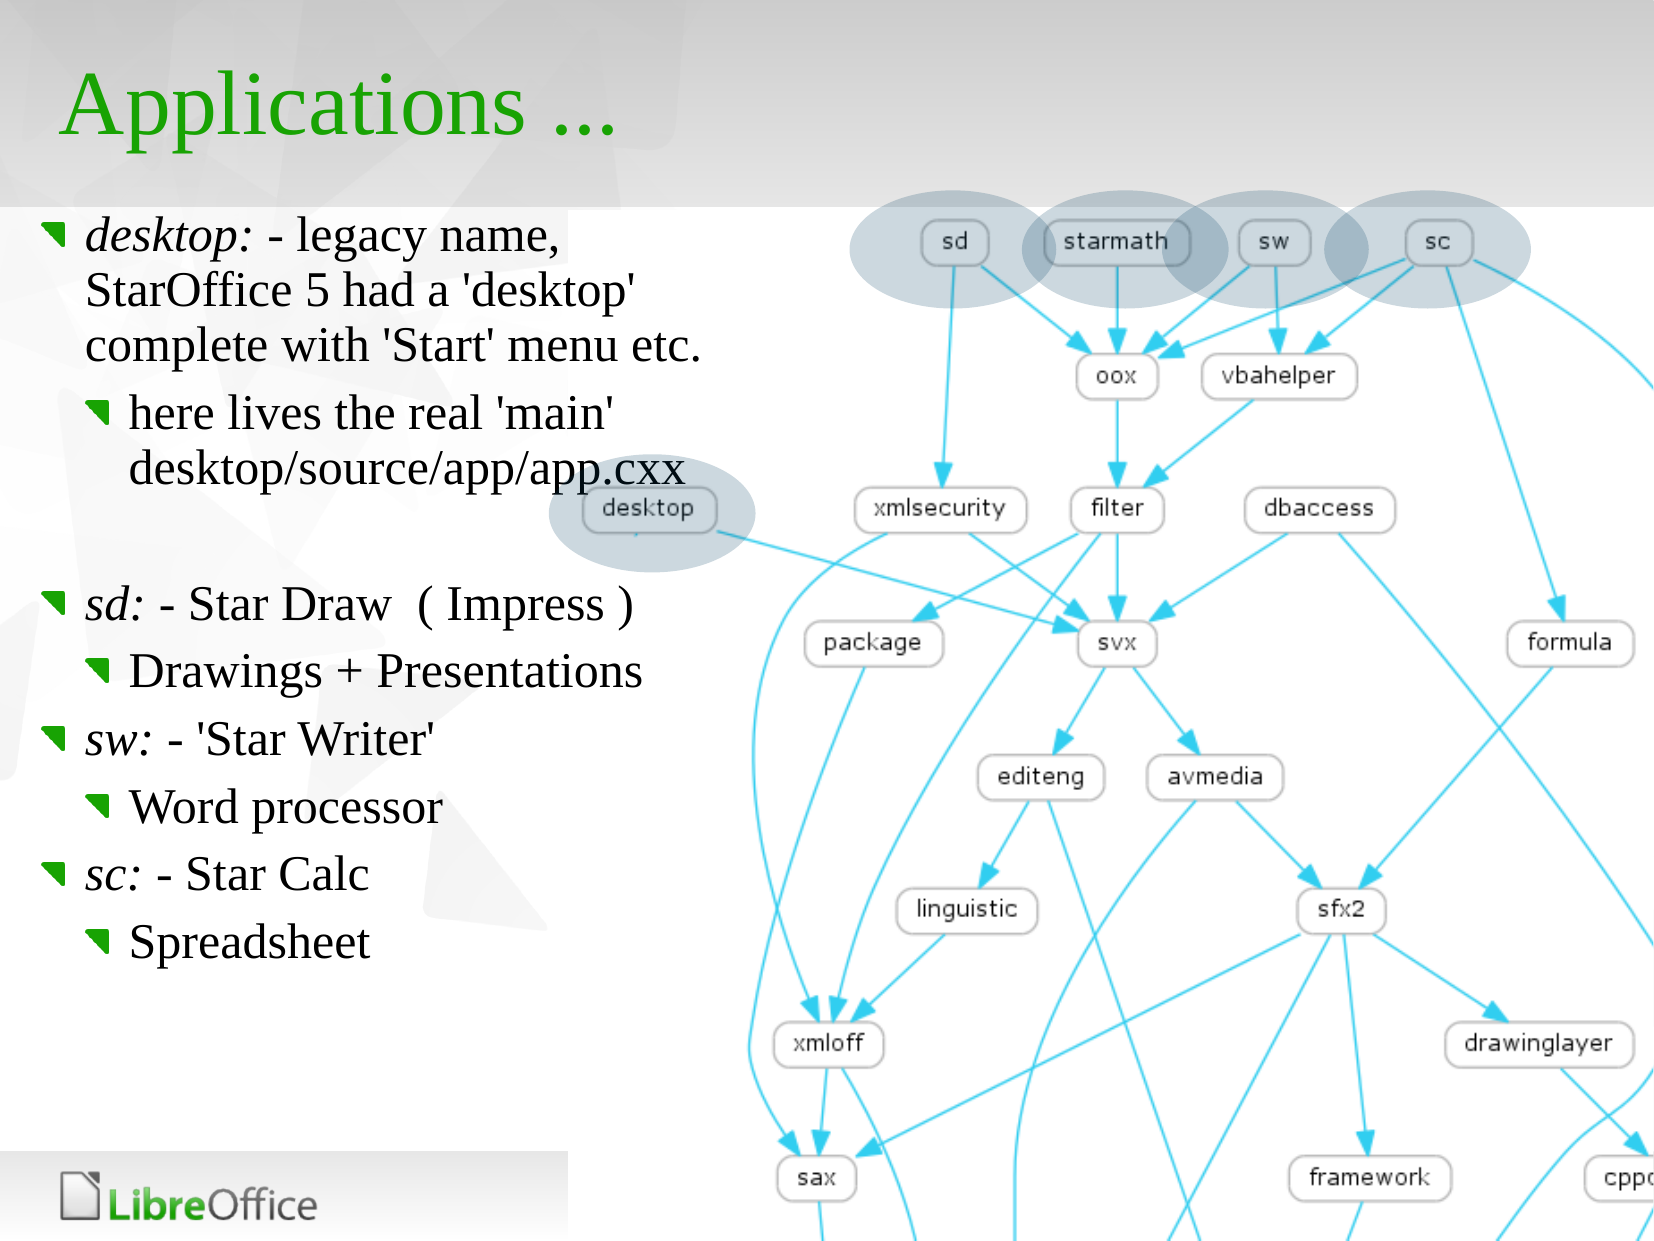

# Applications ...
desktop: - legacy name, StarOffice 5 had a 'desktop' complete with 'Start' menu etc.
here lives the real 'main' desktop/source/app/app.cxx
sd: - Star Draw ( Impress )
Drawings + Presentations
sw: - 'Star Writer'
Word processor
sc: - Star Calc
Spreadsheet
19